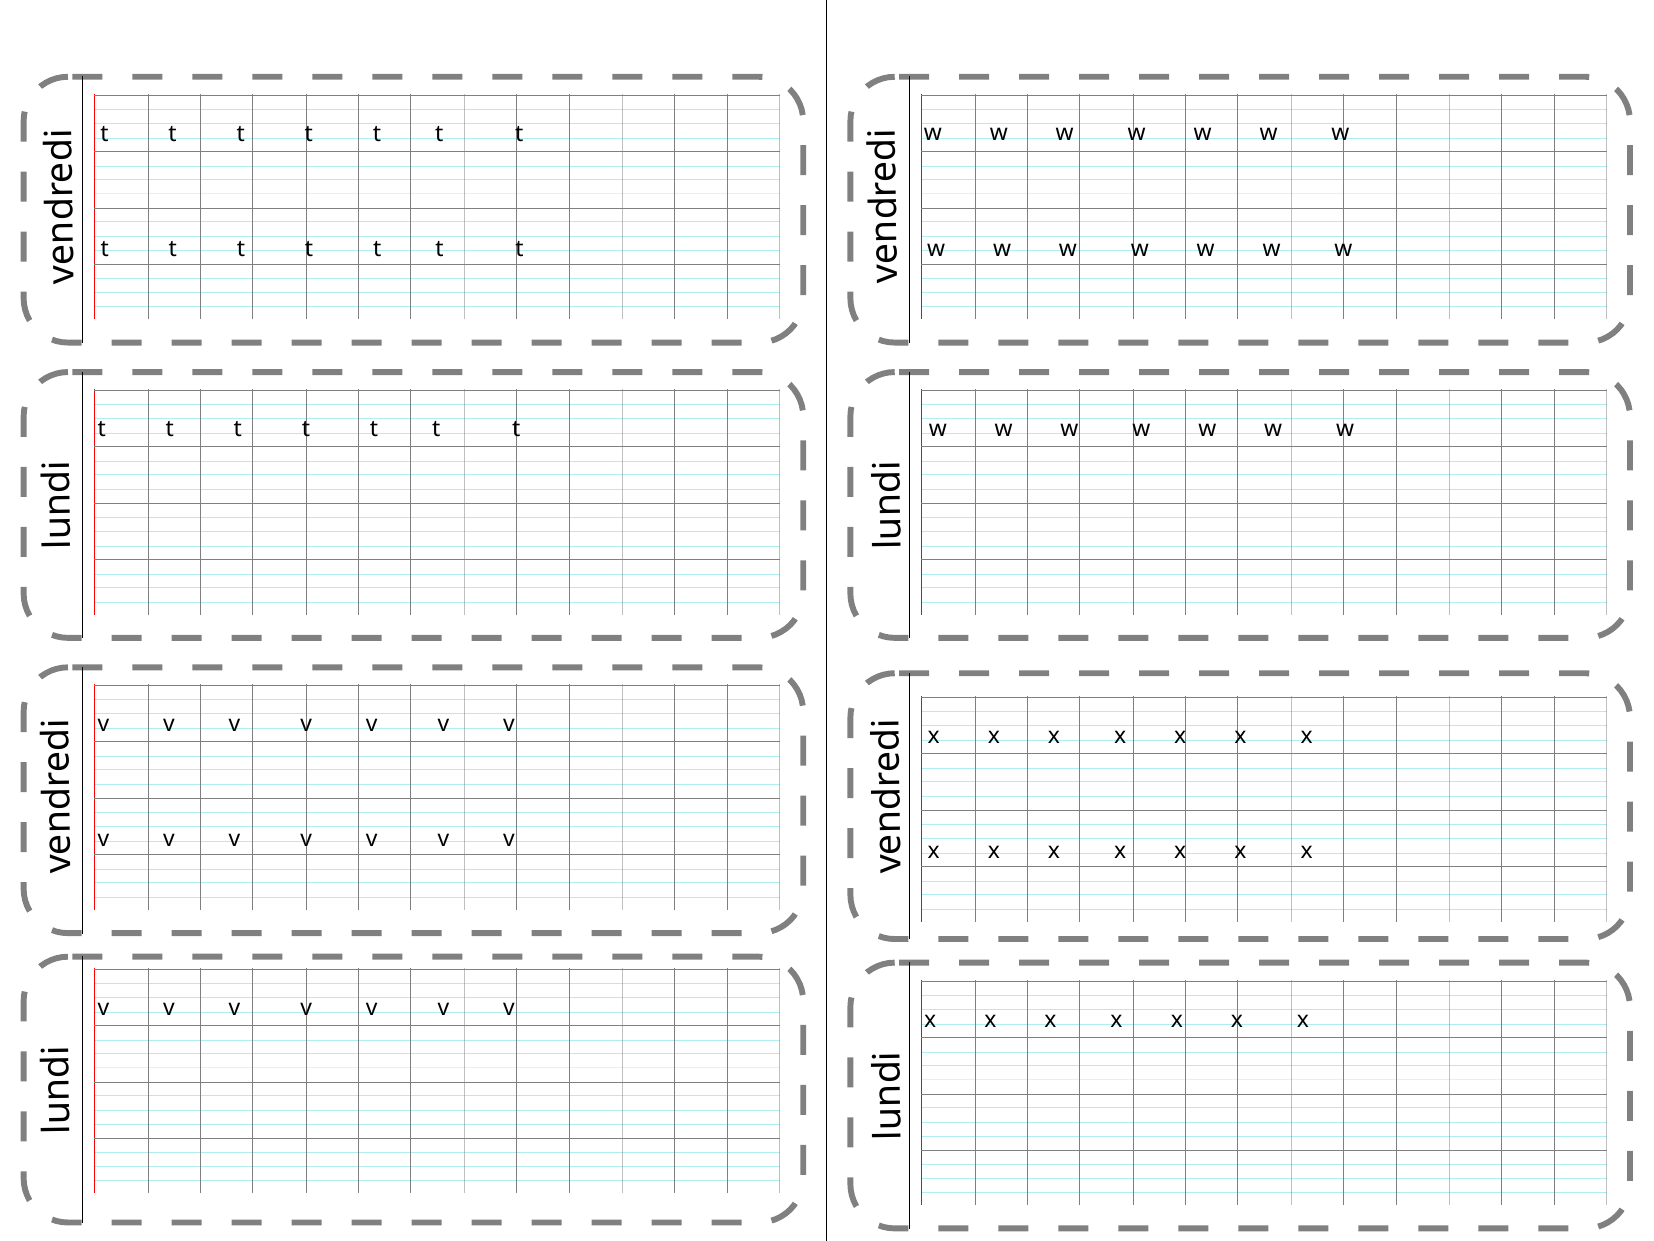

w w w w w w w
t t t t t t t
vendredi
vendredi
t t t t t t t
w w w w w w w
t t t t t t t
w w w w w w w
lundi
lundi
v v v v v v v
x x x x x x x
vendredi
vendredi
v v v v v v v
x x x x x x x
v v v v v v v
x x x x x x x
lundi
lundi